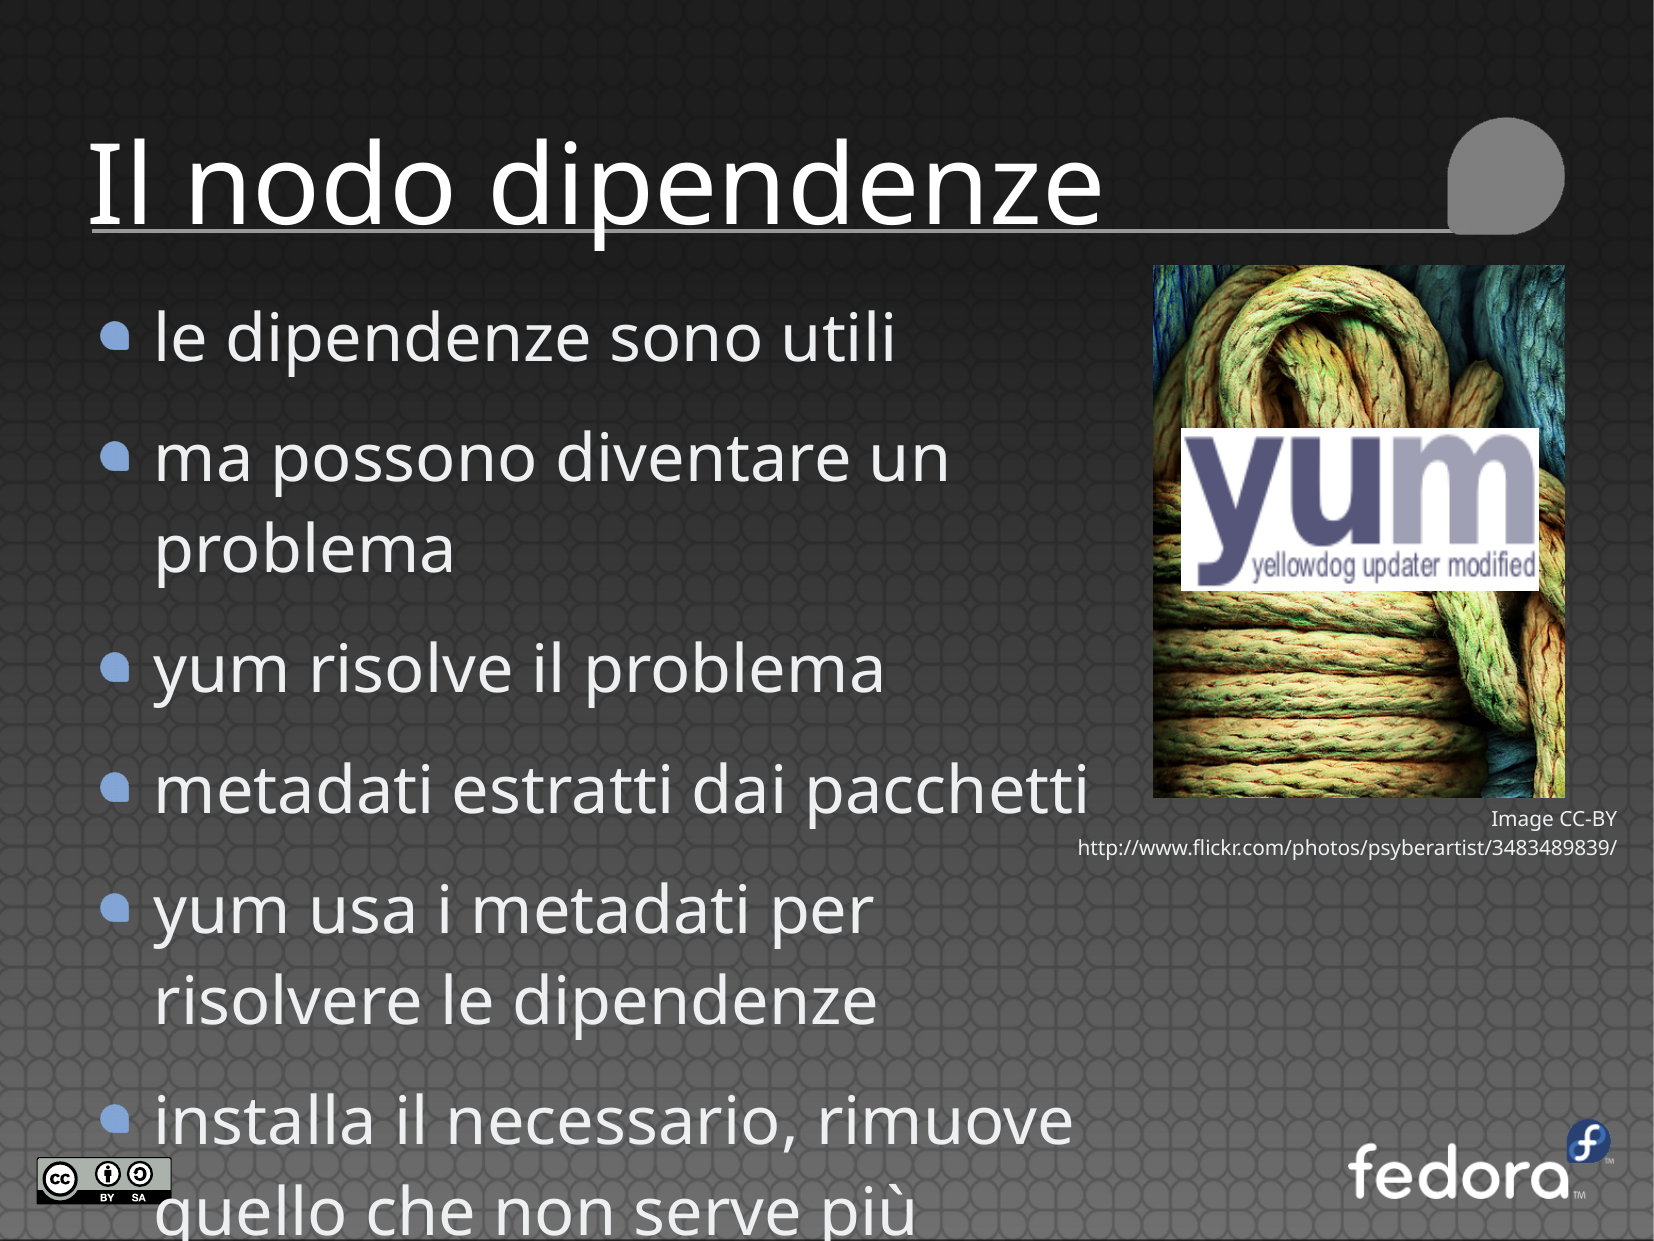

# Il nodo dipendenze
le dipendenze sono utili
ma possono diventare un problema
yum risolve il problema
metadati estratti dai pacchetti
yum usa i metadati per risolvere le dipendenze
installa il necessario, rimuove quello che non serve più
Image CC-BY
http://www.flickr.com/photos/psyberartist/3483489839/